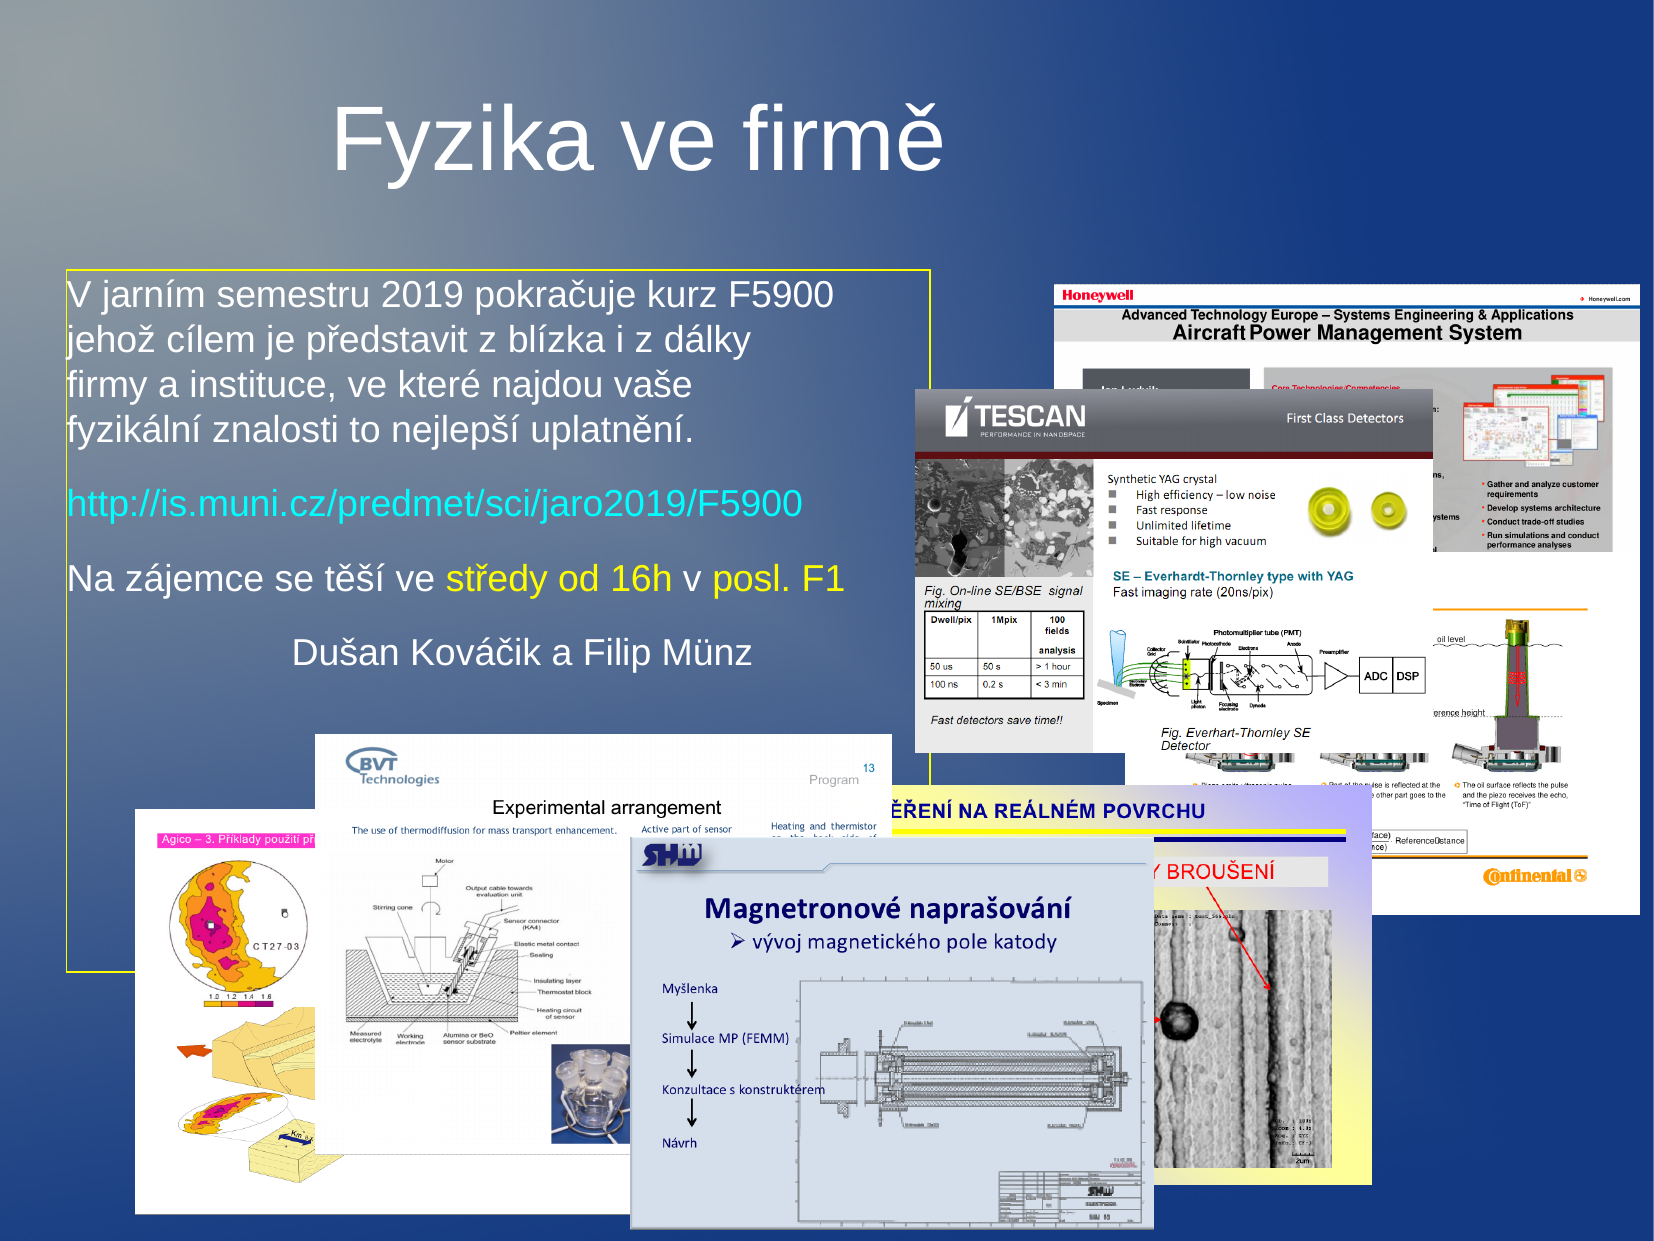

# Fyzika ve firmě
V jarním semestru 2019 pokračuje kurz F5900 jehož cílem je představit z blízka i z dálky
firmy a instituce, ve které najdou vaše
fyzikální znalosti to nejlepší uplatnění.
http://is.muni.cz/predmet/sci/jaro2019/F5900
Na zájemce se těší ve středy od 16h v posl. F1
 		Dušan Kováčik a Filip Münz